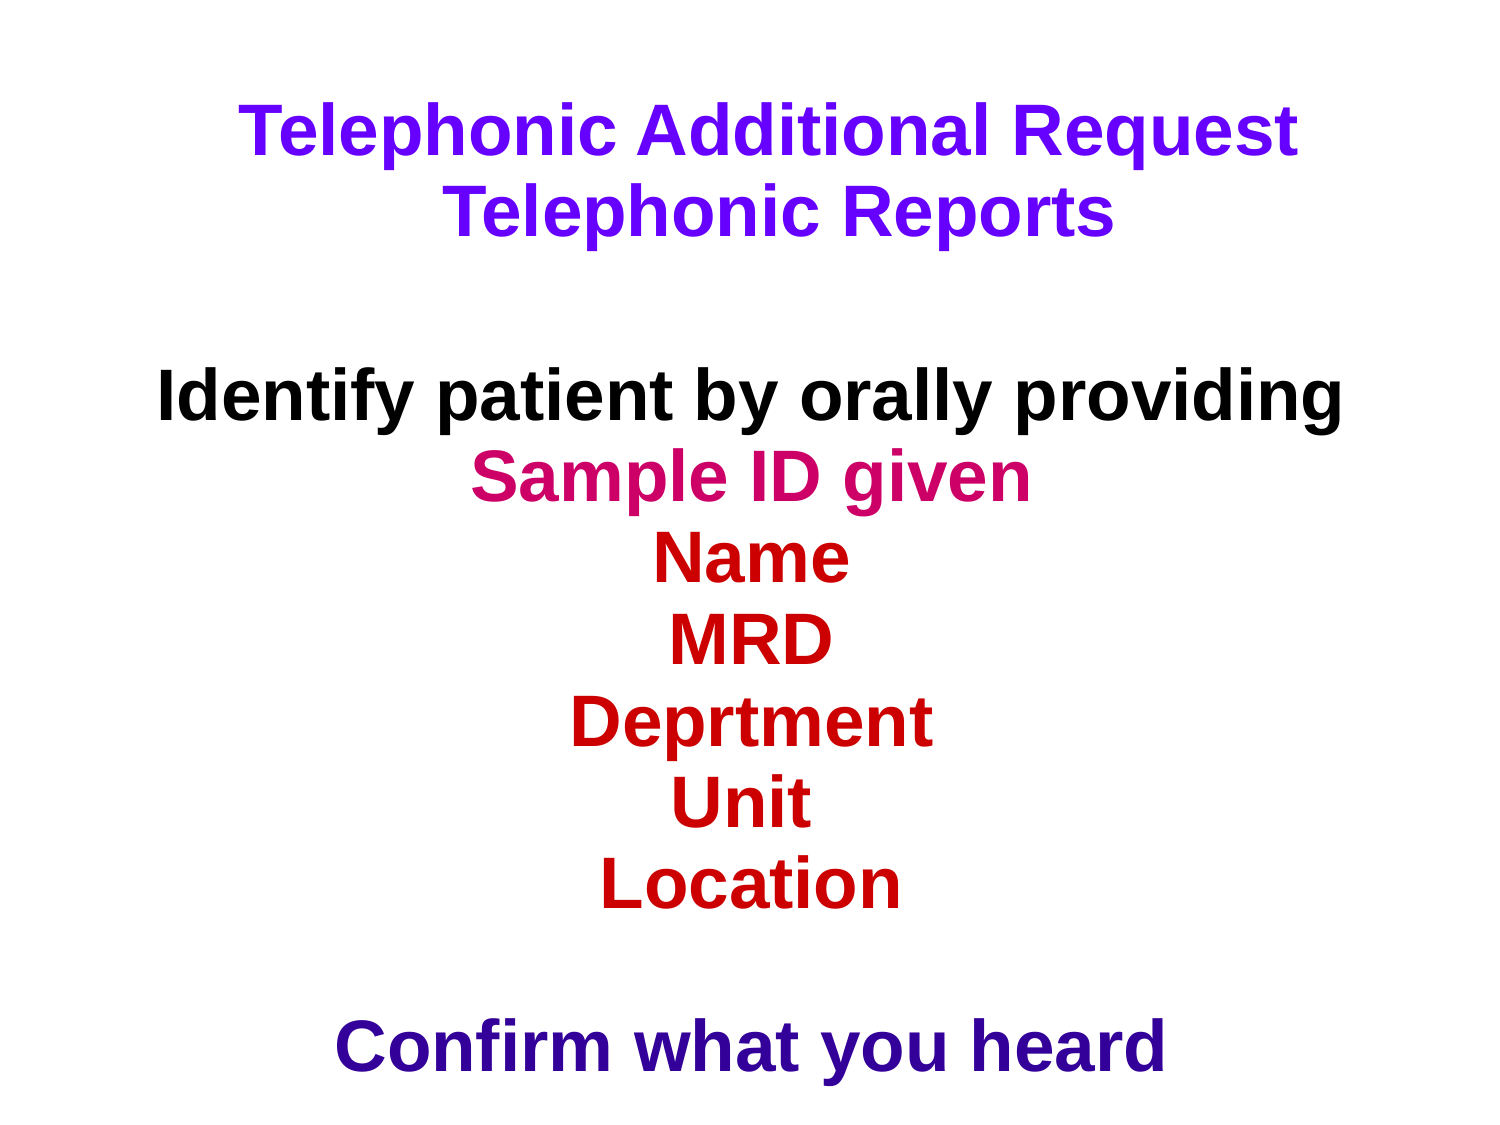

Telephonic Additional Request
Telephonic Reports
Identify patient by orally providing
Sample ID given
Name
MRD
Deprtment
Unit
Location
Confirm what you heard